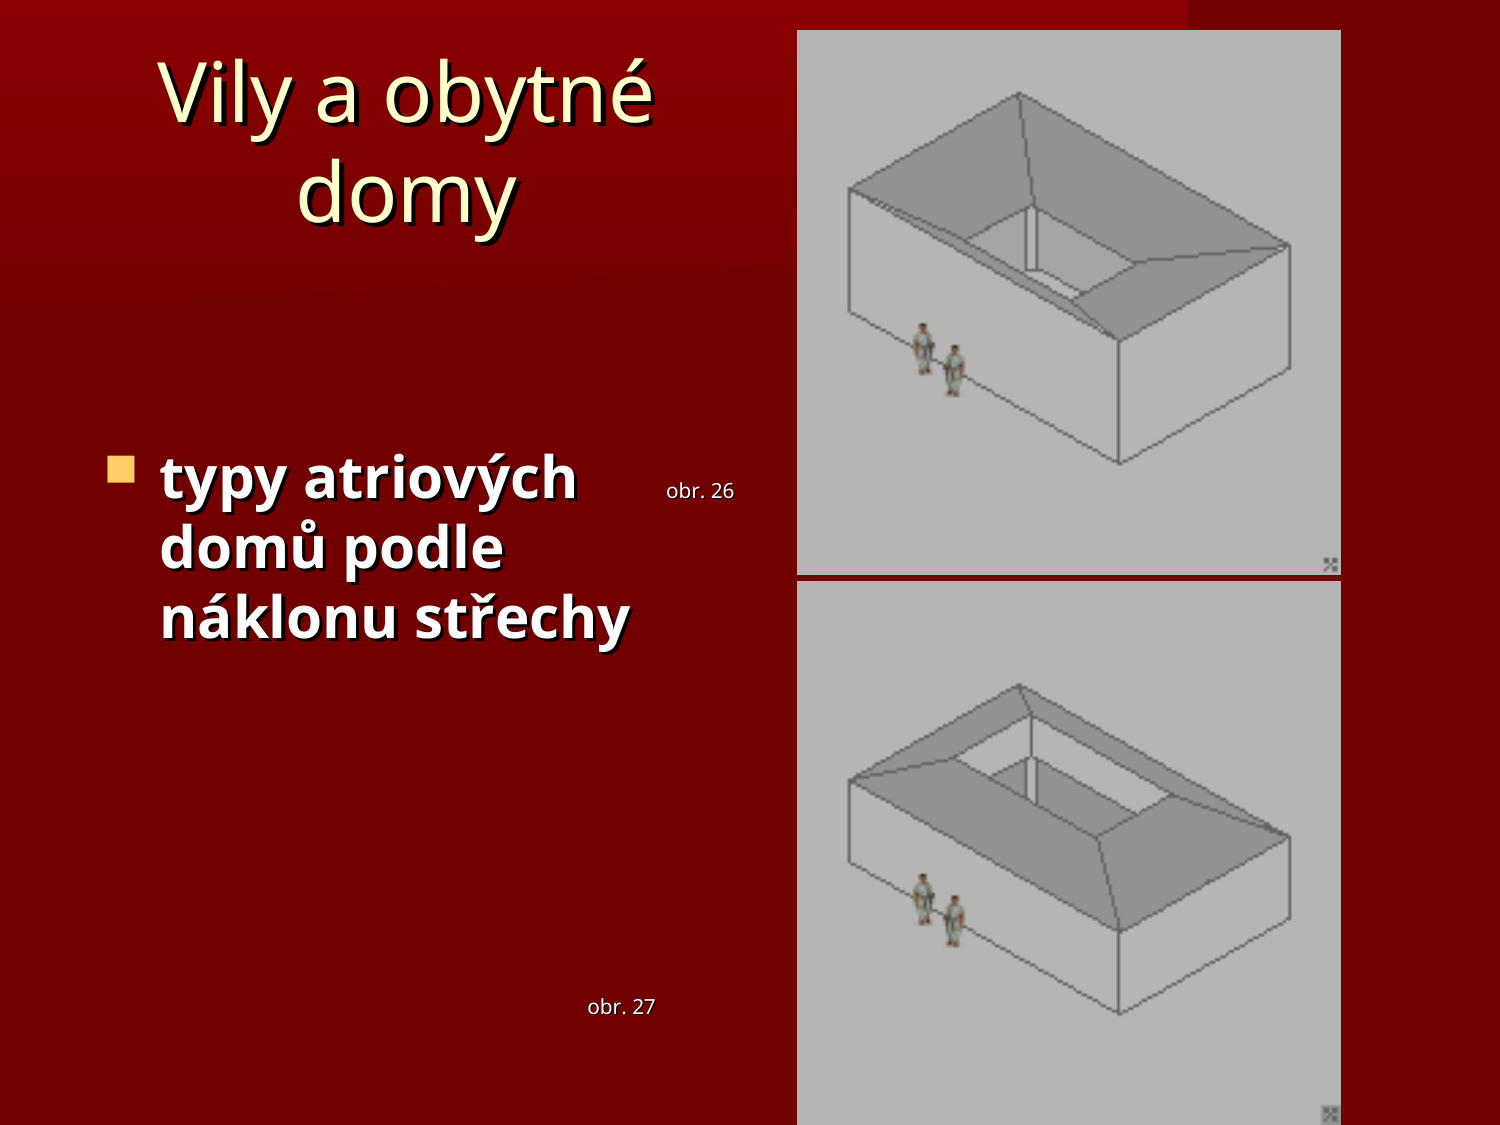

# Vily a obytné domy
typy atriových obr. 26 domů podle náklonu střechy
 obr. 27